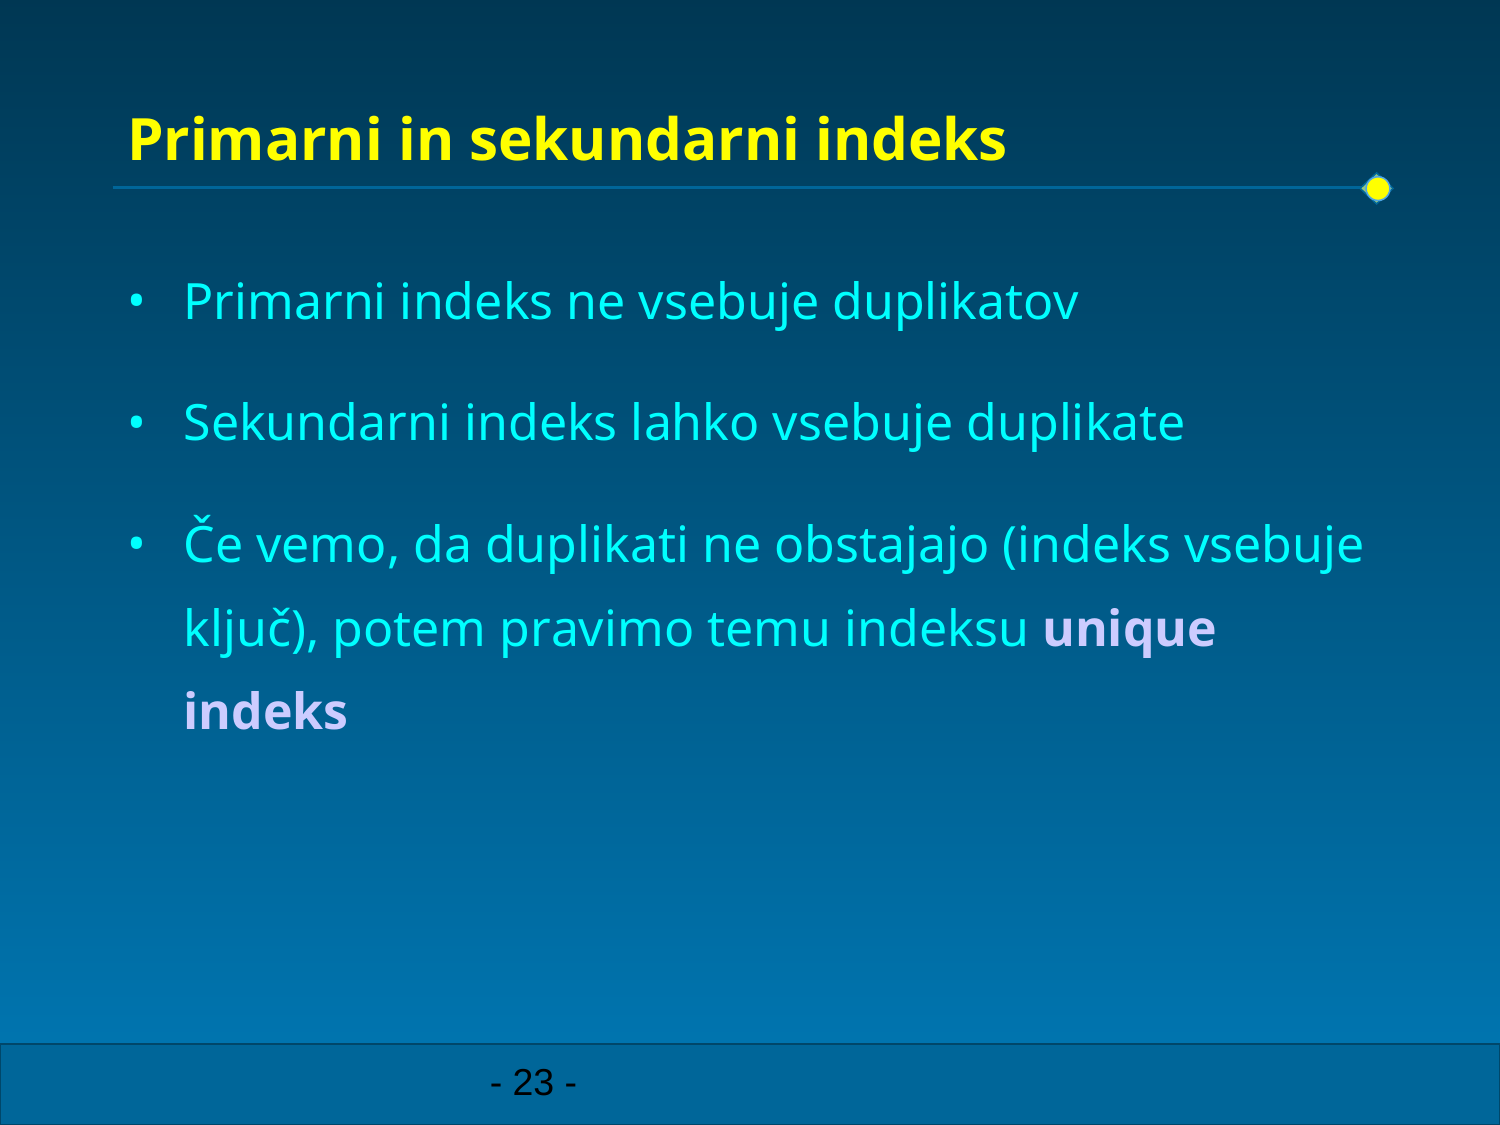

# Primarni in sekundarni indeks
Primarni indeks ne vsebuje duplikatov
Sekundarni indeks lahko vsebuje duplikate
Če vemo, da duplikati ne obstajajo (indeks vsebuje ključ), potem pravimo temu indeksu unique indeks